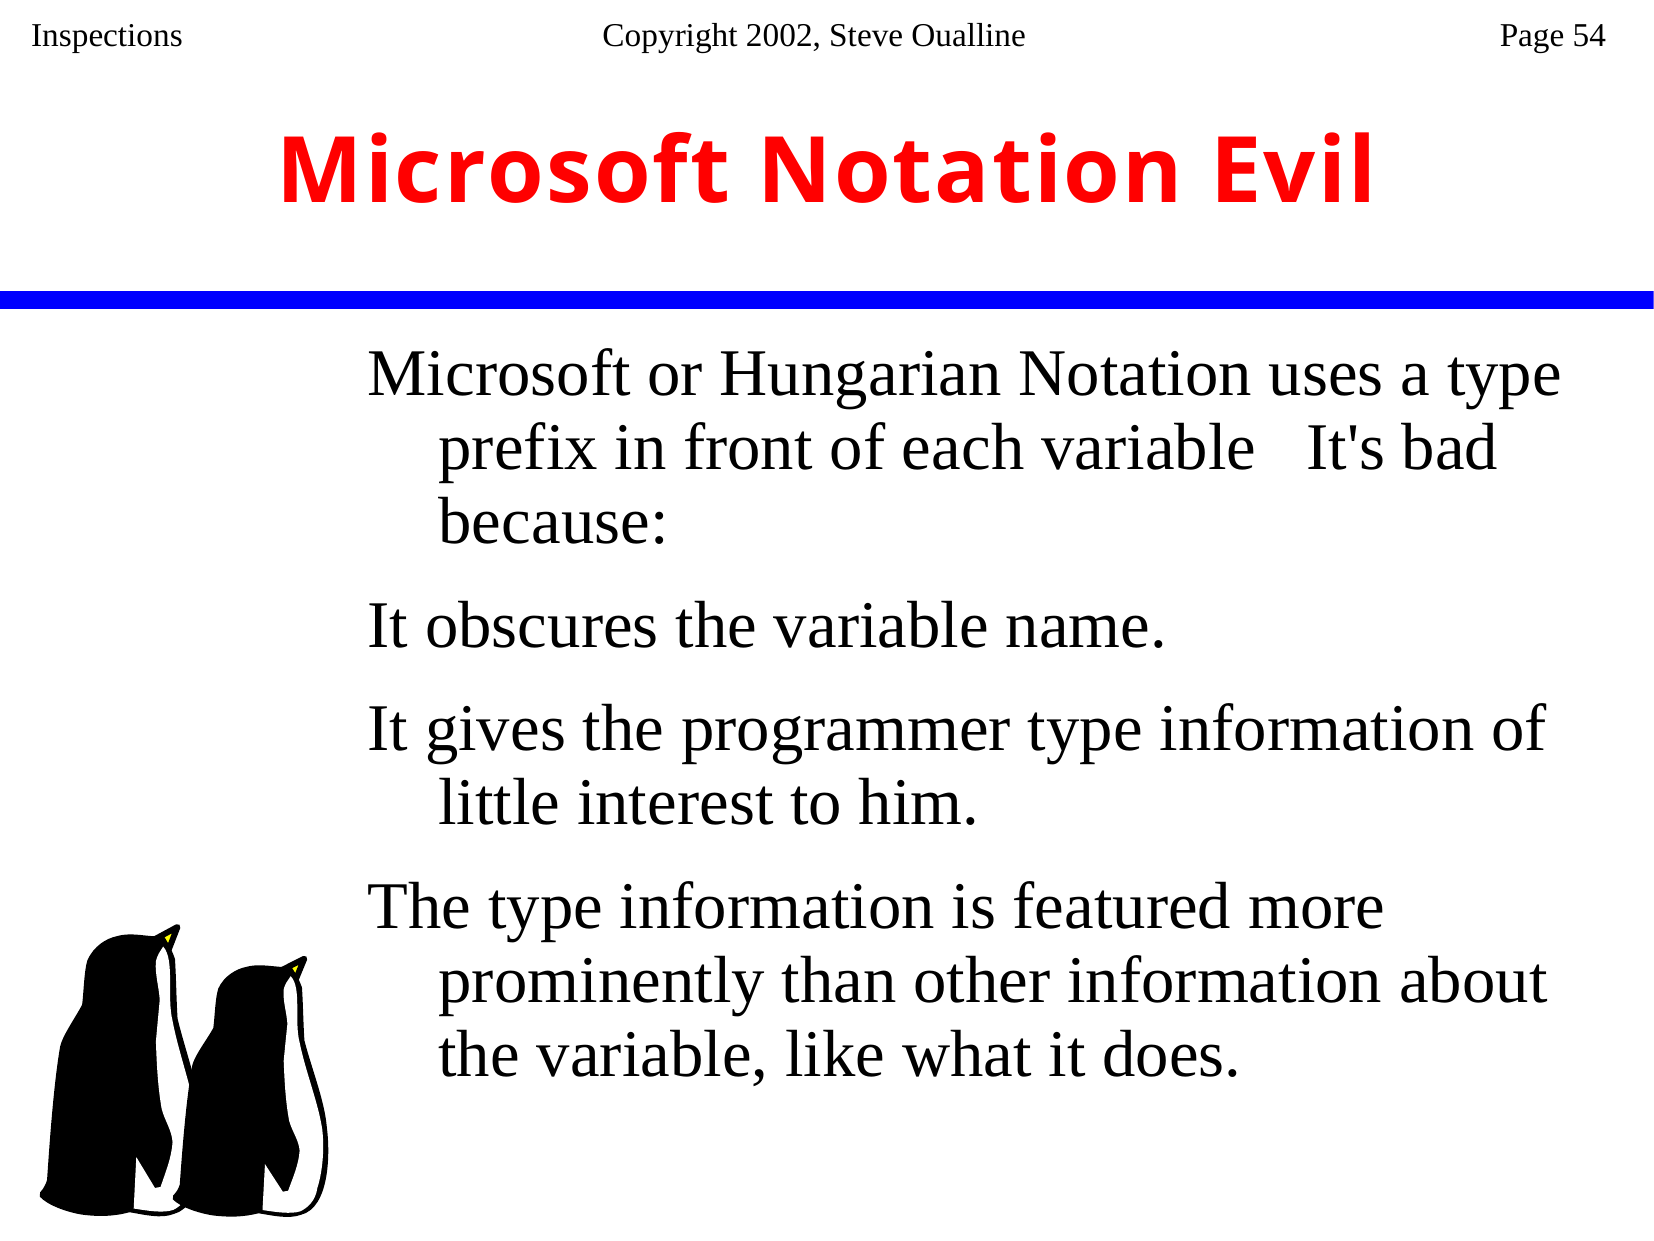

# Microsoft Notation Evil
Microsoft or Hungarian Notation uses a type prefix in front of each variable It's bad because:
It obscures the variable name.
It gives the programmer type information of little interest to him.
The type information is featured more prominently than other information about the variable, like what it does.